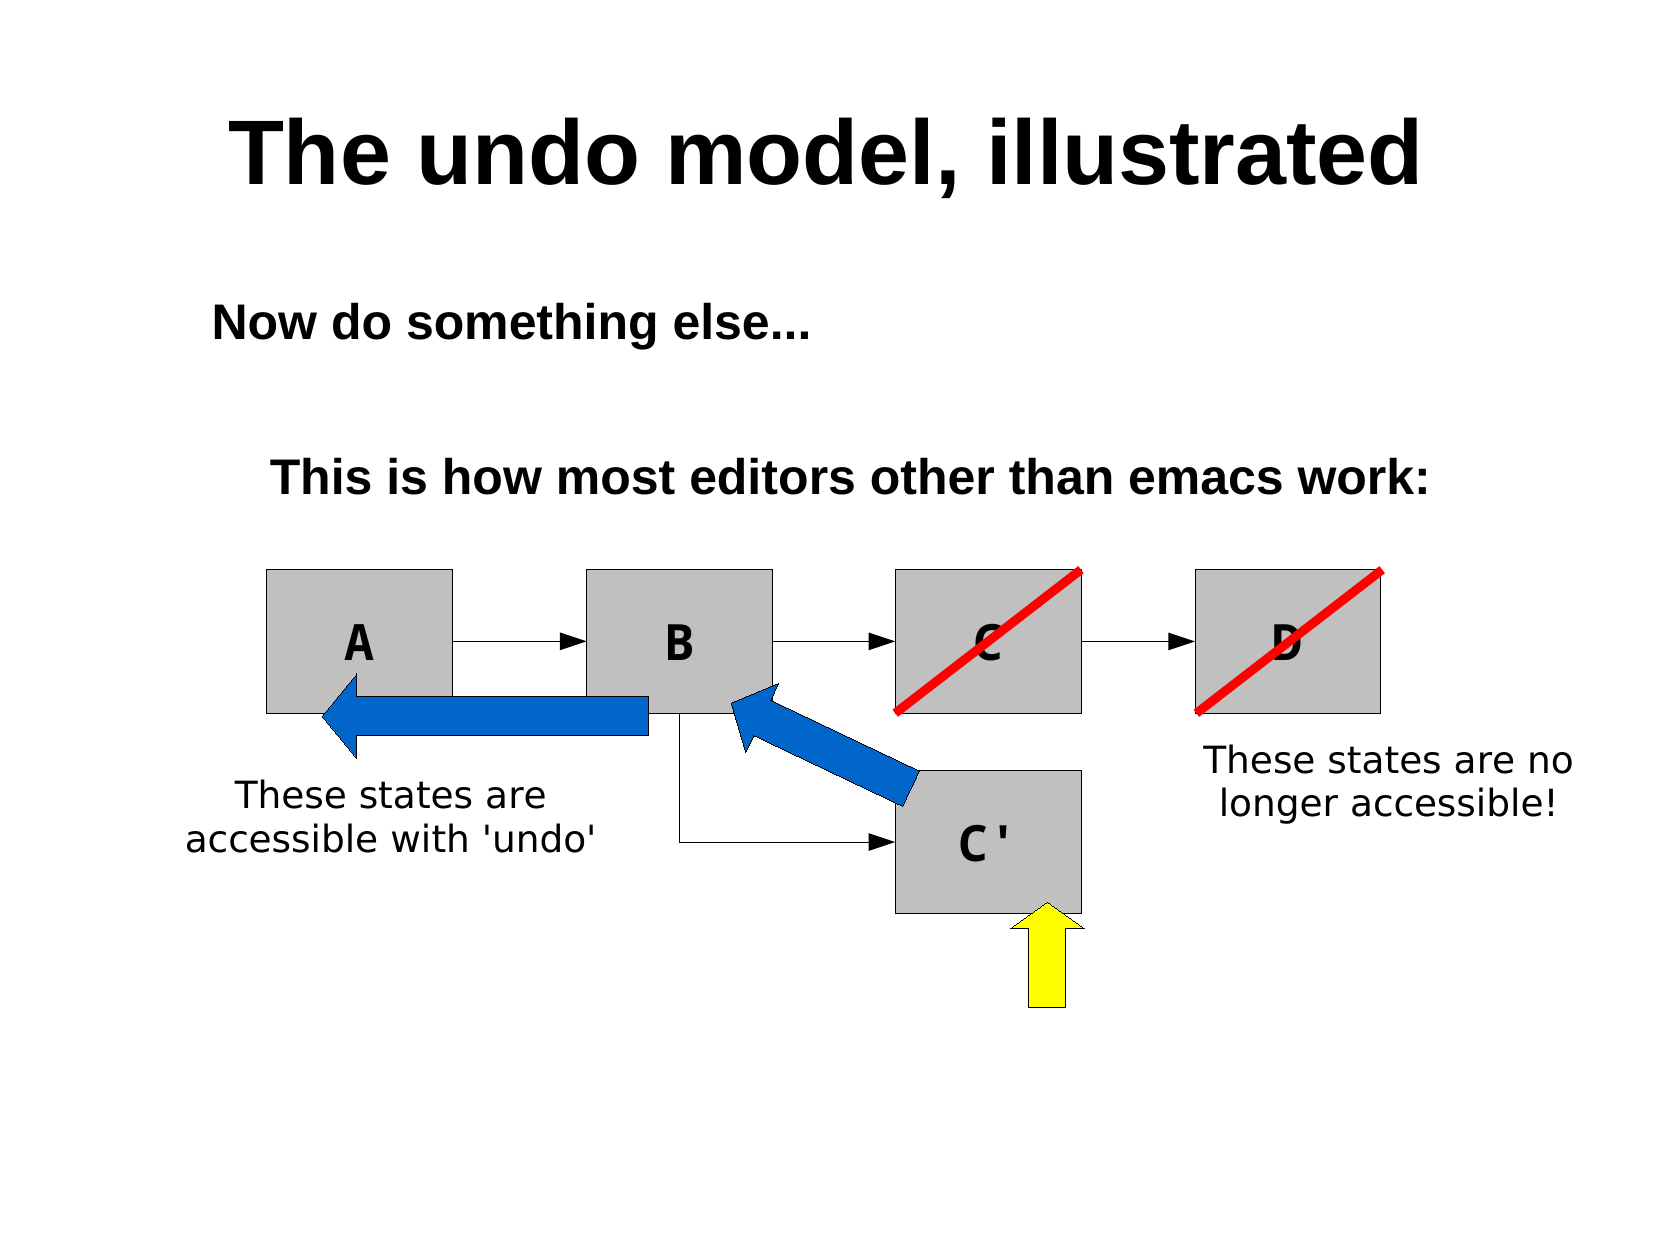

# The undo model, illustrated
Now do something else...
This is how most editors other than emacs work:
A
B
C
D
These states are no longer accessible!
These states are accessible with 'undo'
C'